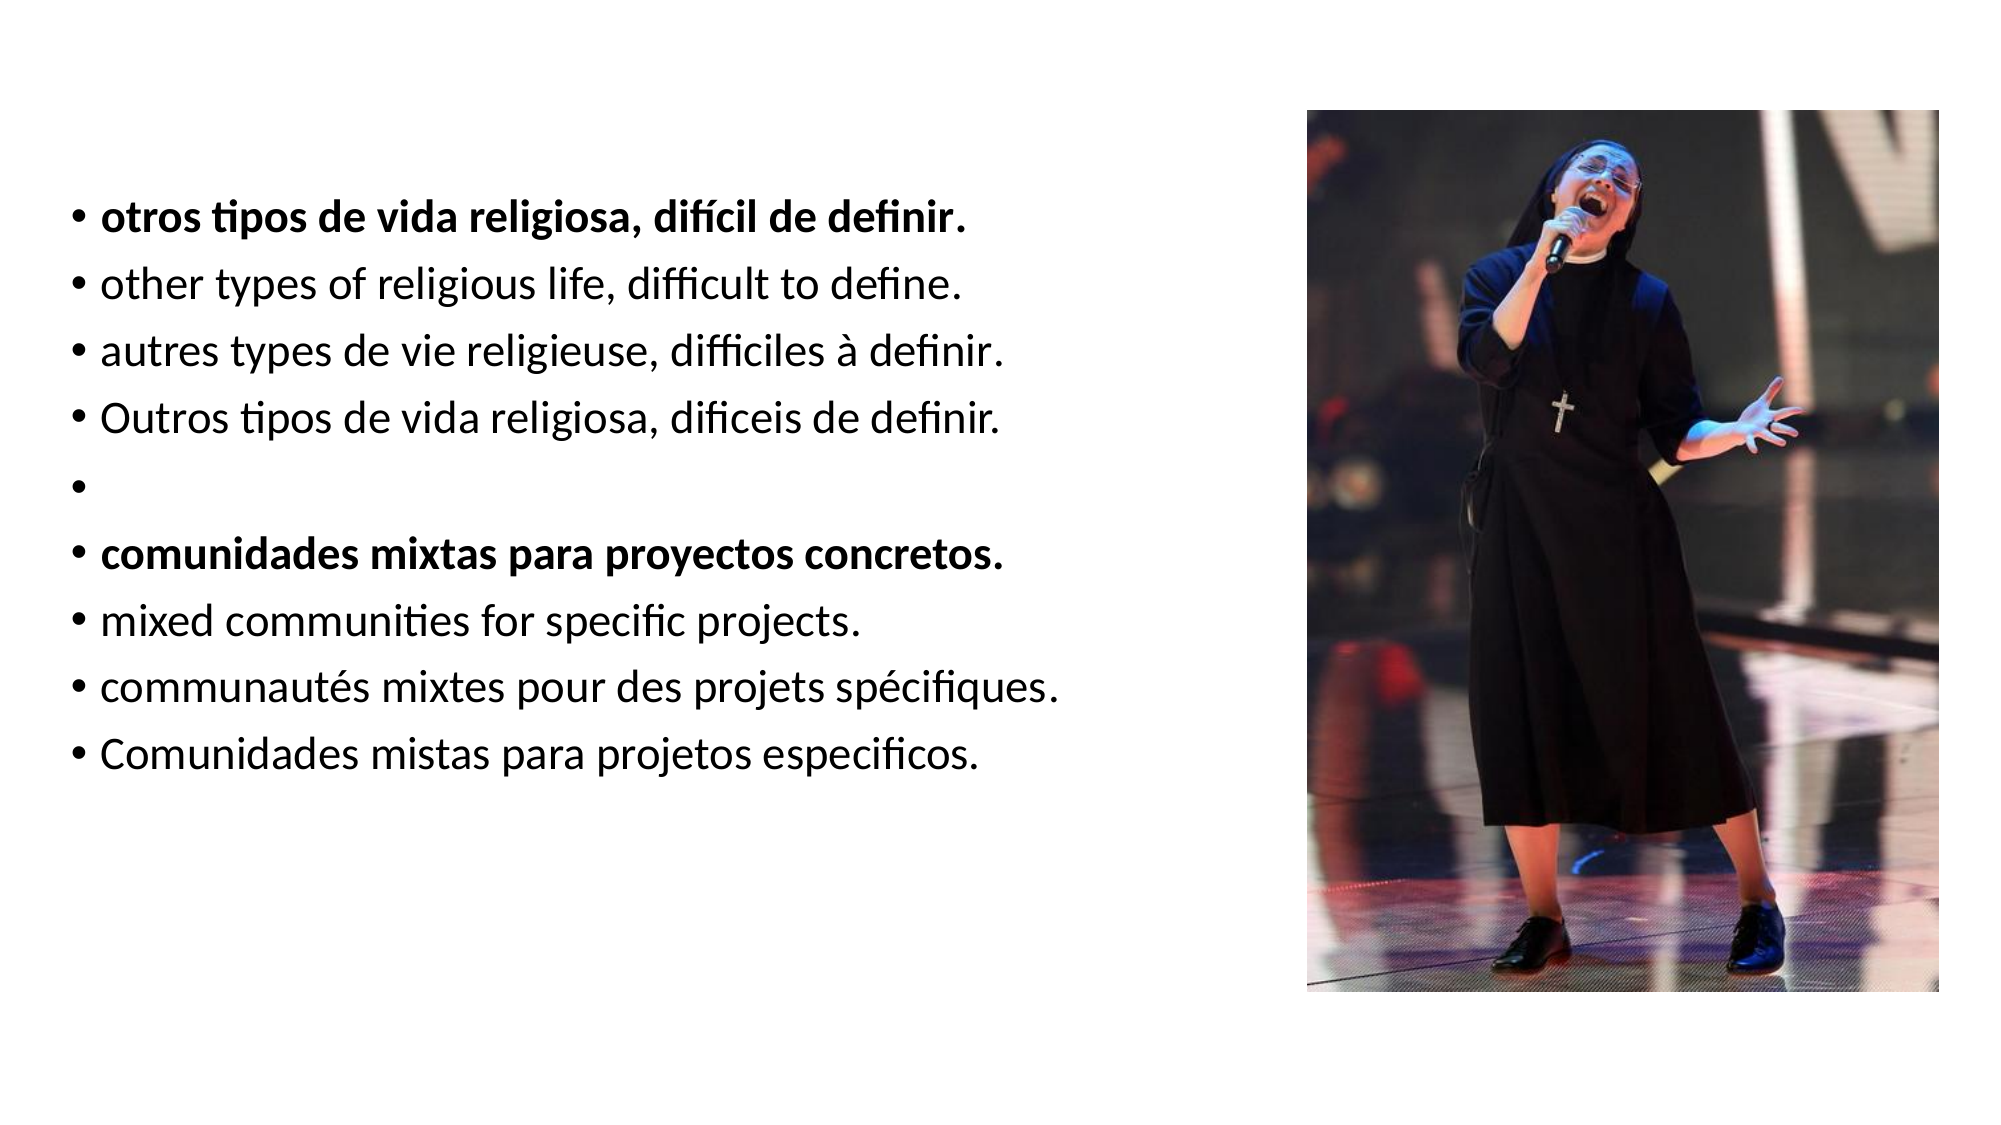

# otros tipos de vida religiosa, difícil de definir.
other types of religious life, difficult to define.
autres types de vie religieuse, difficiles à definir.
Outros tipos de vida religiosa, dificeis de definir.
comunidades mixtas para proyectos concretos.
mixed communities for specific projects.
communautés mixtes pour des projets spécifiques.
Comunidades mistas para projetos especificos.